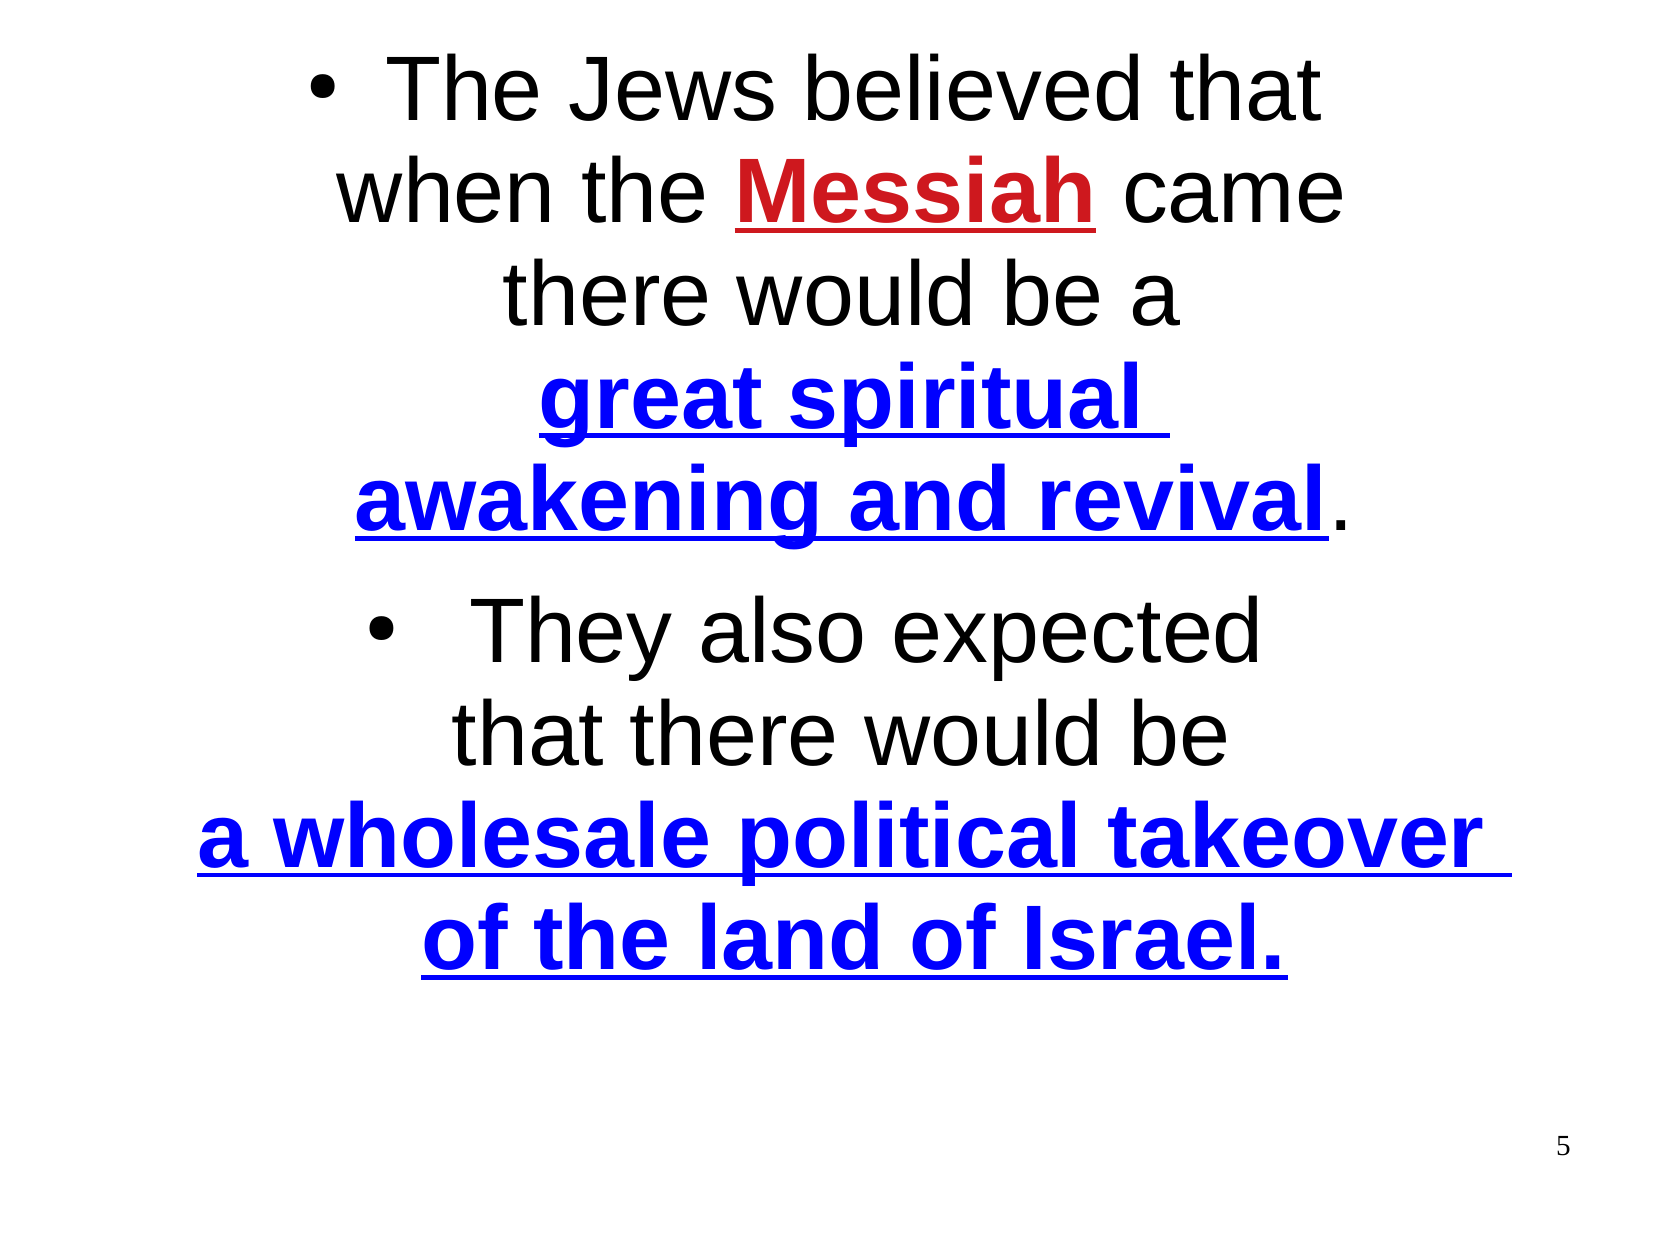

# The Jews believed that when the Messiah came there would be a great spiritual awakening and revival.
 They also expected
that there would be
a wholesale political takeover
of the land of Israel.
5